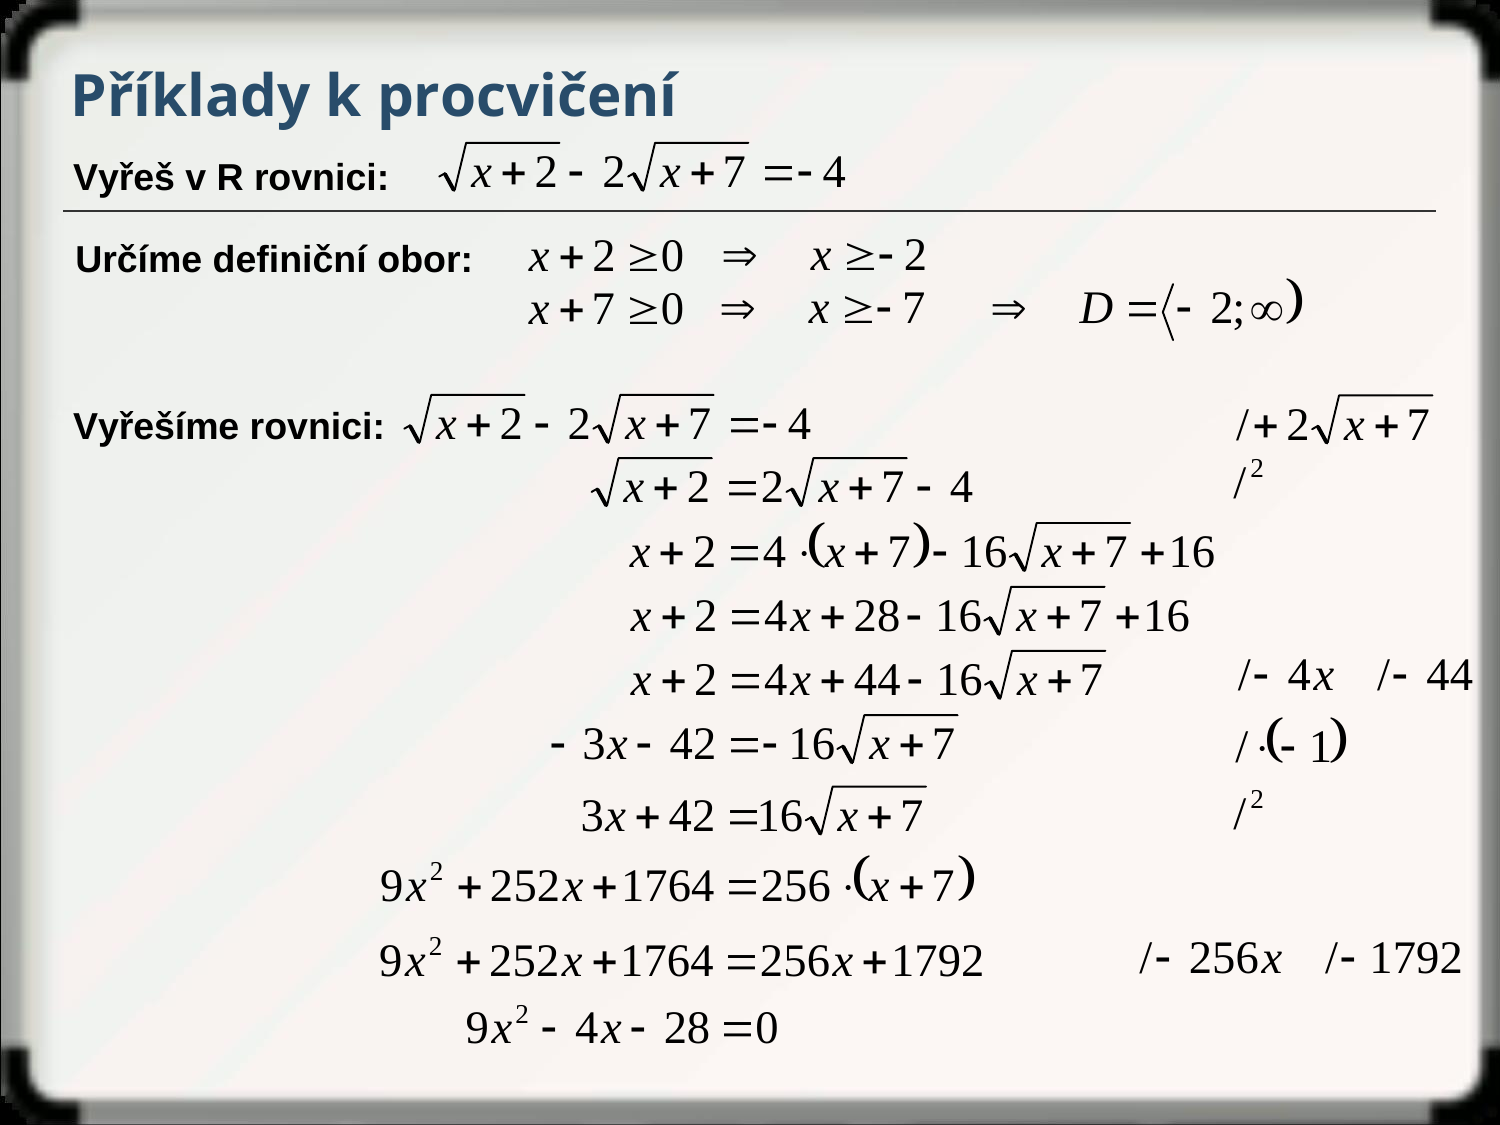

Příklady k procvičení
Vyřeš v R rovnici:
Určíme definiční obor:
Vyřešíme rovnici: